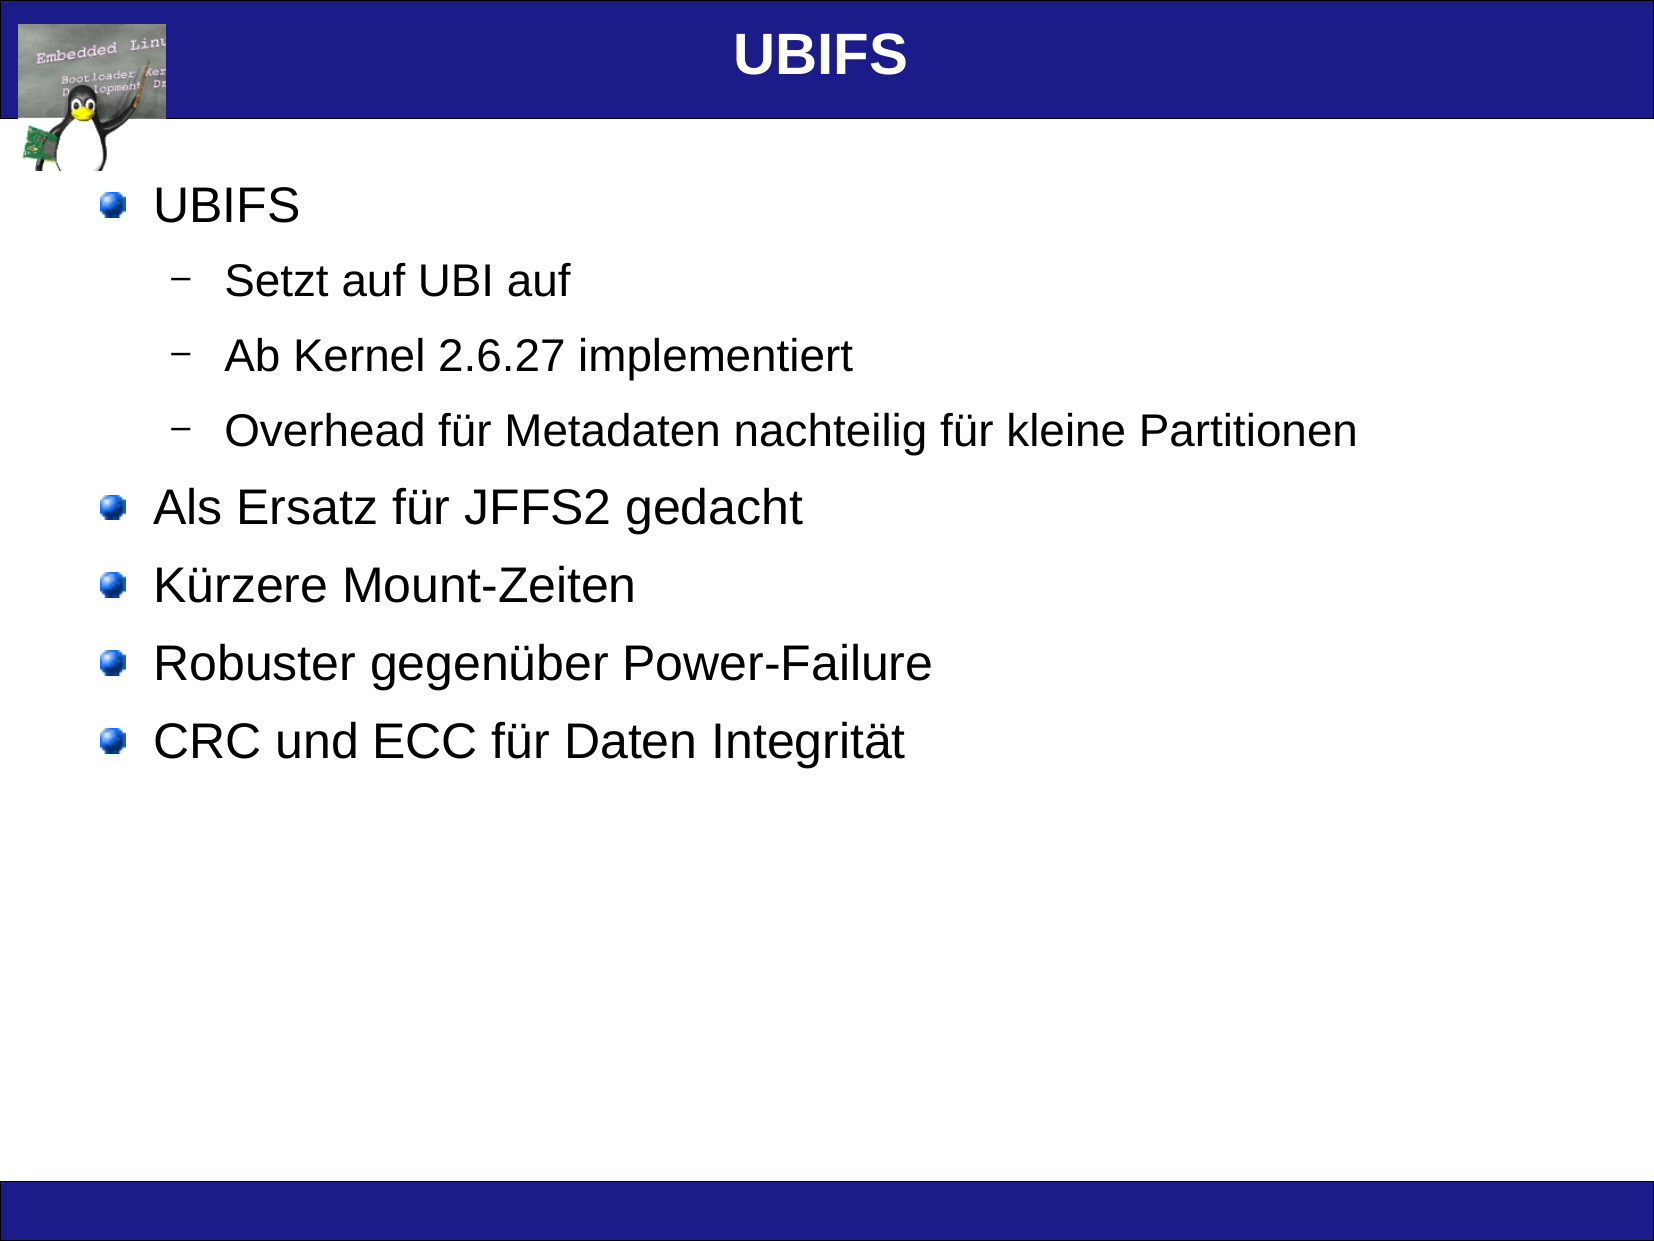

# UBIFS
UBIFS
Setzt auf UBI auf
Ab Kernel 2.6.27 implementiert
Overhead für Metadaten nachteilig für kleine Partitionen
Als Ersatz für JFFS2 gedacht
Kürzere Mount-Zeiten
Robuster gegenüber Power-Failure
CRC und ECC für Daten Integrität